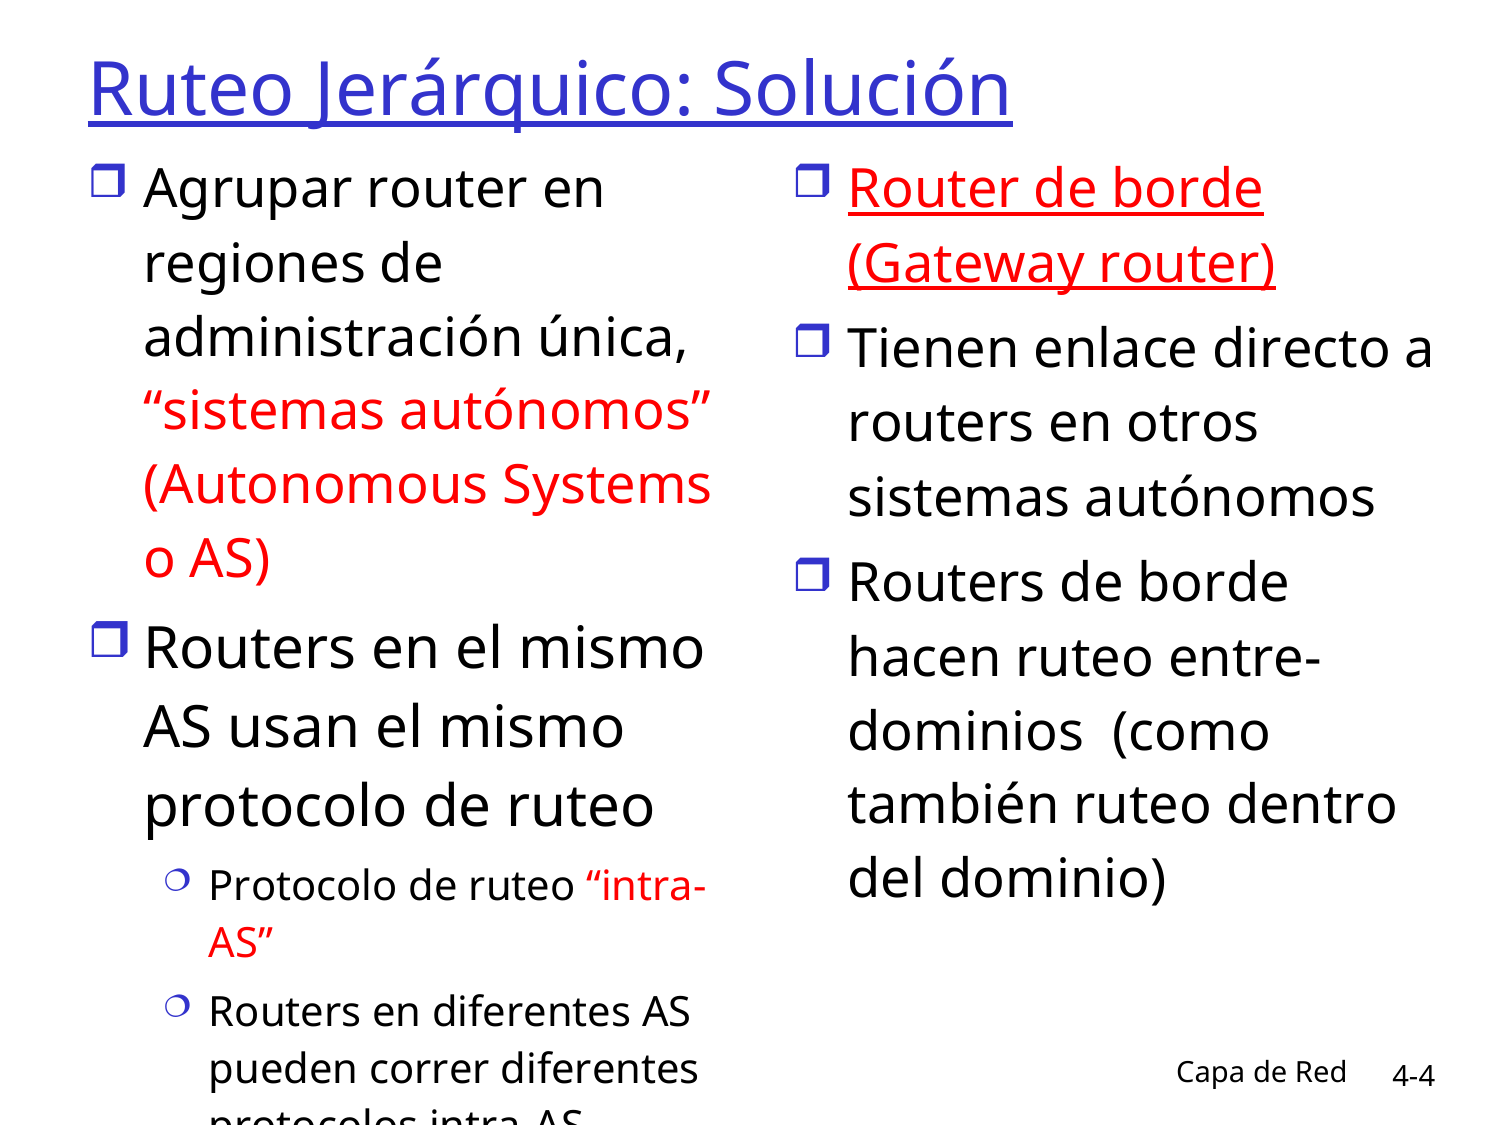

# Ruteo Jerárquico: Solución
Agrupar router en regiones de administración única, “sistemas autónomos” (Autonomous Systems o AS)
Routers en el mismo AS usan el mismo protocolo de ruteo
Protocolo de ruteo “intra-AS”
Routers en diferentes AS pueden correr diferentes protocolos intra-AS
Router de borde (Gateway router)
Tienen enlace directo a routers en otros sistemas autónomos
Routers de borde hacen ruteo entre-dominios (como también ruteo dentro del dominio)